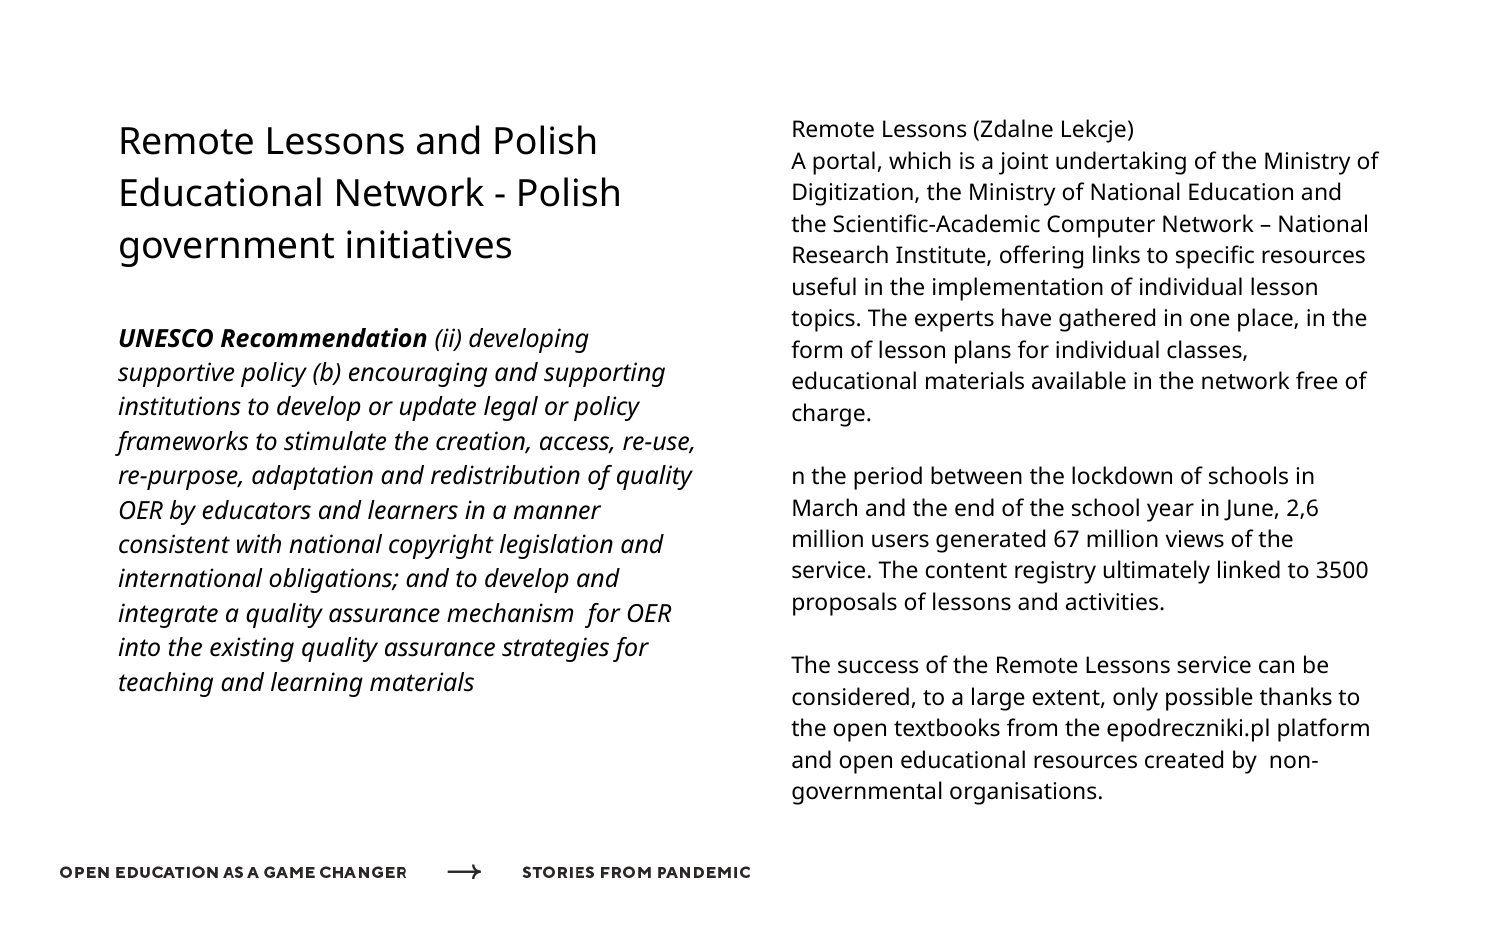

Remote Lessons (Zdalne Lekcje)
A portal, which is a joint undertaking of the Ministry of Digitization, the Ministry of National Education and the Scientific-Academic Computer Network – National Research Institute, offering links to specific resources useful in the implementation of individual lesson topics. The experts have gathered in one place, in the form of lesson plans for individual classes, educational materials available in the network free of charge.
n the period between the lockdown of schools in March and the end of the school year in June, 2,6 million users generated 67 million views of the service. The content registry ultimately linked to 3500 proposals of lessons and activities.
The success of the Remote Lessons service can be considered, to a large extent, only possible thanks to the open textbooks from the epodreczniki.pl platform and open educational resources created by non-governmental organisations.
# Remote Lessons and Polish Educational Network - Polish government initiatives
UNESCO Recommendation (ii) developing supportive policy (b) encouraging and supporting institutions to develop or update legal or policy frameworks to stimulate the creation, access, re-use, re-purpose, adaptation and redistribution of quality OER by educators and learners in a manner consistent with national copyright legislation and international obligations; and to develop and integrate a quality assurance mechanism for OER into the existing quality assurance strategies for teaching and learning materials